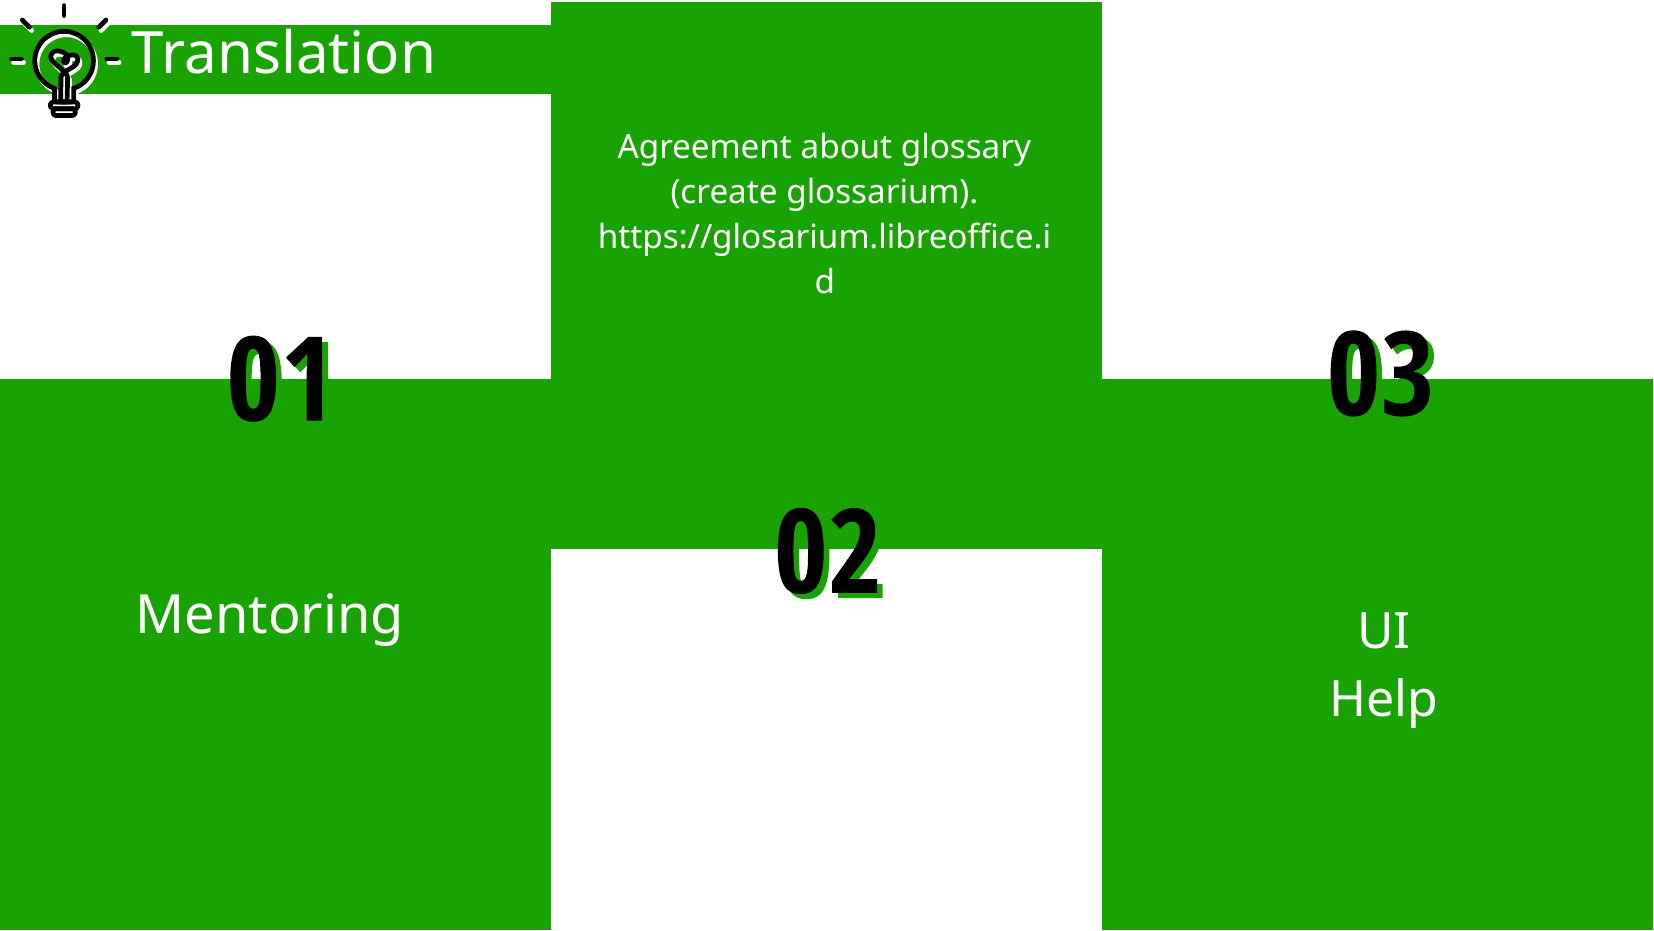

# Translation
Agreement about glossary (create glossarium).
https://glosarium.libreoffice.id
Mentoring
UI
Help